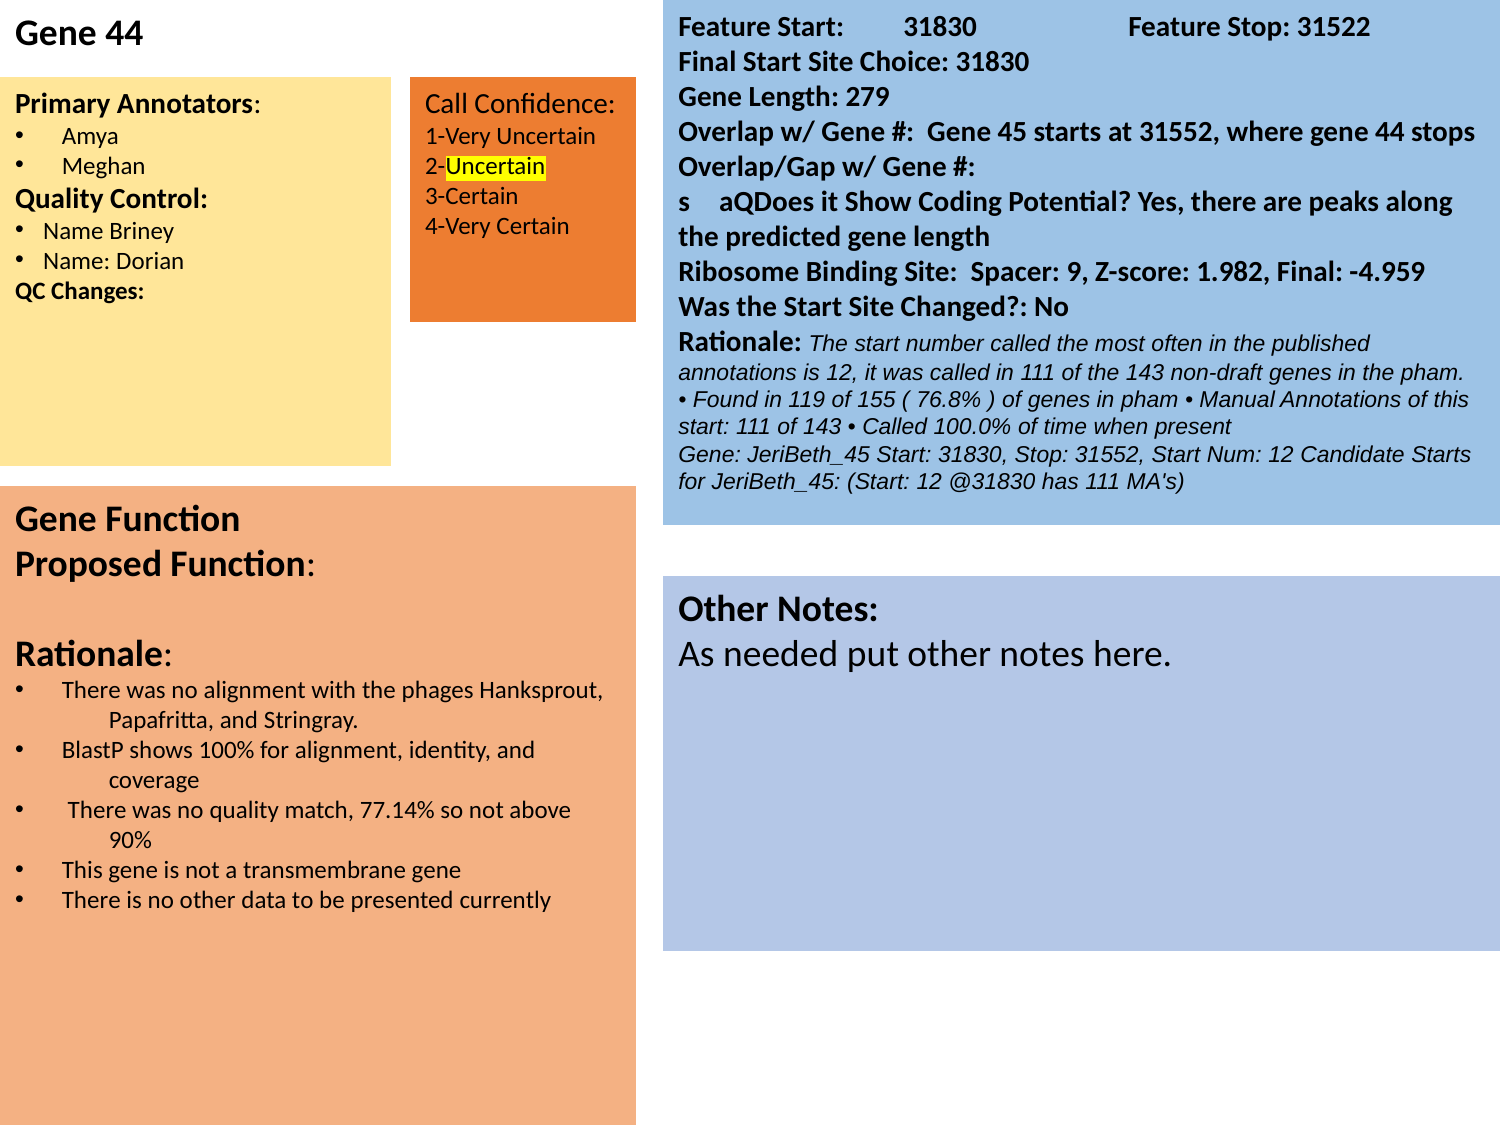

Gene 44
Feature Start: 	31830			Feature Stop: 31522
Final Start Site Choice: 31830
Gene Length: 279
Overlap w/ Gene #: Gene 45 starts at 31552, where gene 44 stops
Overlap/Gap w/ Gene #:
s aQDoes it Show Coding Potential? Yes, there are peaks along the predicted gene length
Ribosome Binding Site: Spacer: 9, Z-score: 1.982, Final: -4.959
Was the Start Site Changed?: No
Rationale: The start number called the most often in the published annotations is 12, it was called in 111 of the 143 non-draft genes in the pham.
• Found in 119 of 155 ( 76.8% ) of genes in pham • Manual Annotations of this start: 111 of 143 • Called 100.0% of time when present
Gene: JeriBeth_45 Start: 31830, Stop: 31552, Start Num: 12 Candidate Starts for JeriBeth_45: (Start: 12 @31830 has 111 MA's)
Primary Annotators:
Amya
Meghan
Quality Control:
Name Briney
Name: Dorian
QC Changes:
Call Confidence:
1-Very Uncertain
2-Uncertain
3-Certain
4-Very Certain
Gene Function
Proposed Function:
Rationale:
There was no alignment with the phages Hanksprout, Papafritta, and Stringray.
BlastP shows 100% for alignment, identity, and coverage
 There was no quality match, 77.14% so not above 90%
This gene is not a transmembrane gene
There is no other data to be presented currently
Other Notes:
As needed put other notes here.